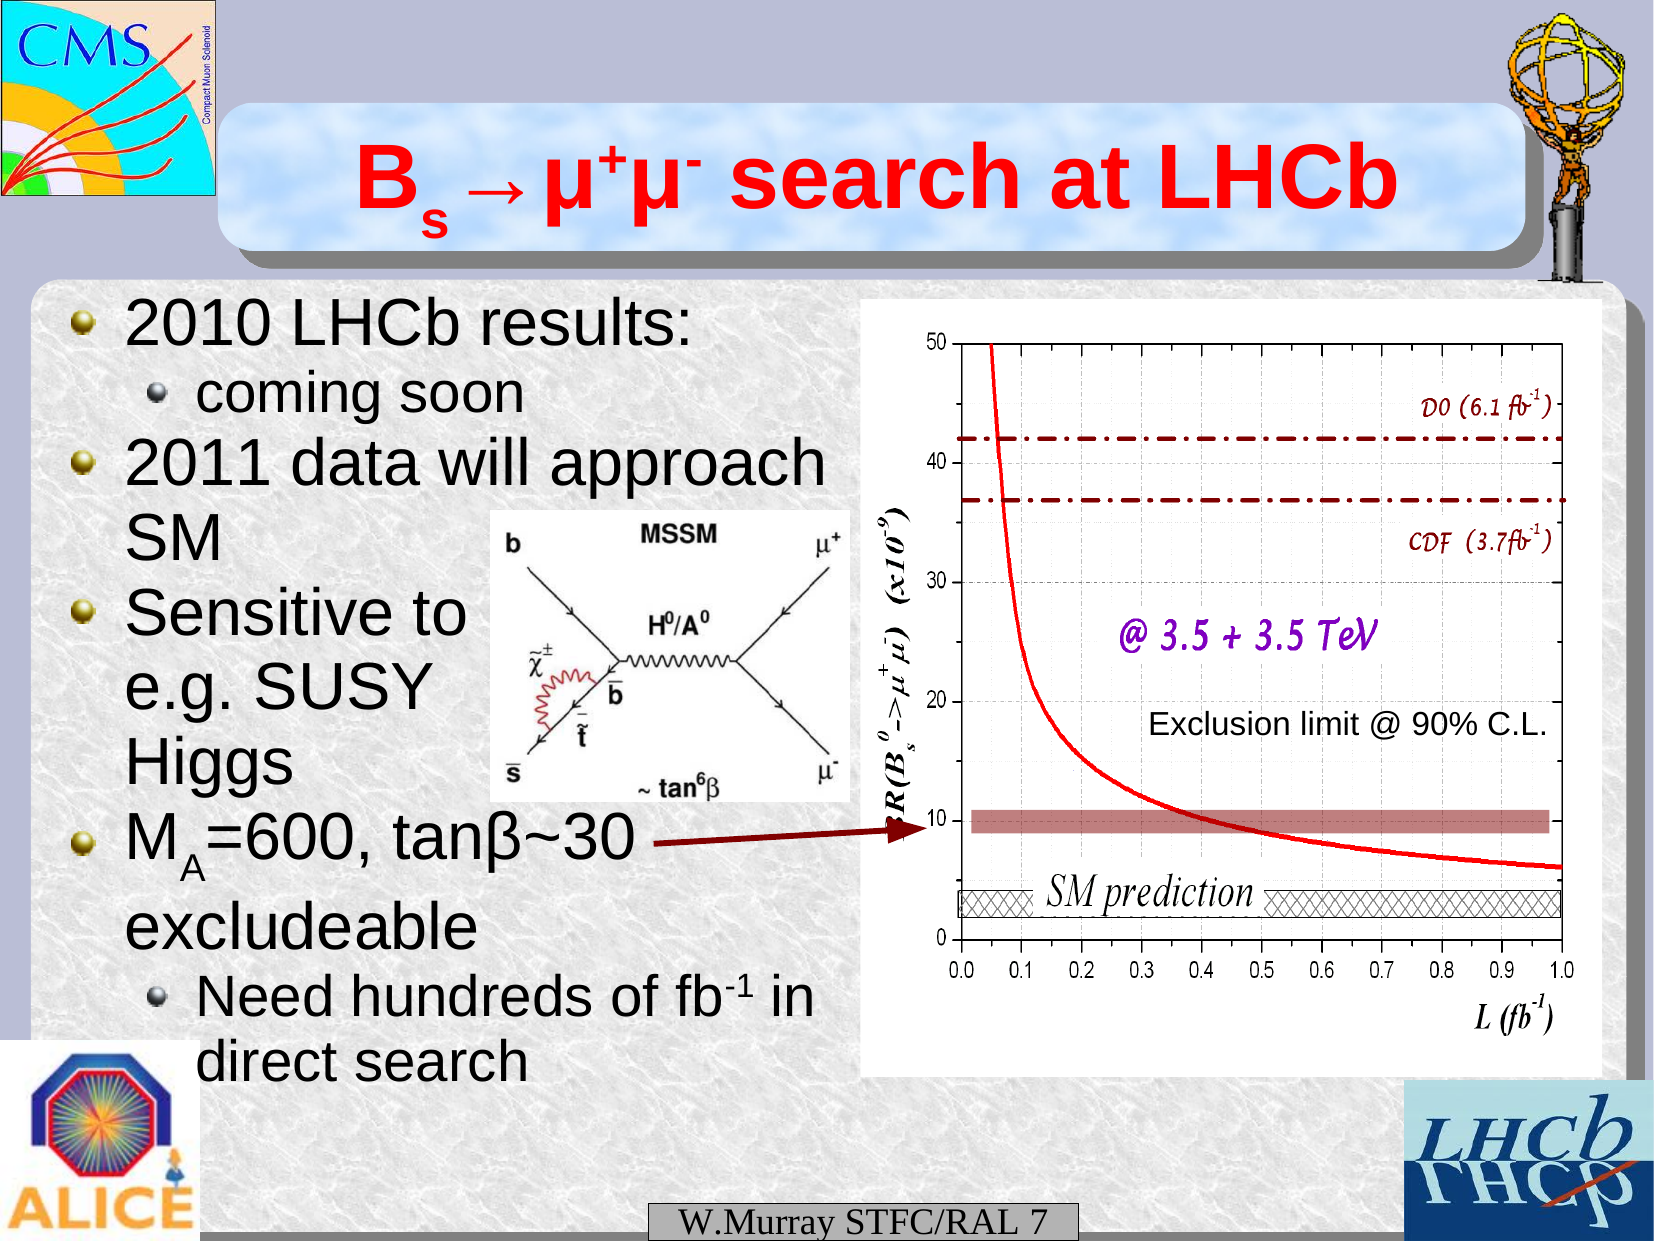

# Bs→μ+μ- search at LHCb
2010 LHCb results:
coming soon
2011 data will approach SM
Sensitive to
e.g. SUSY
Higgs
MA=600, tanβ~30 excludeable
Need hundreds of fb-1 in direct search
Exclusion limit @ 90% C.L.